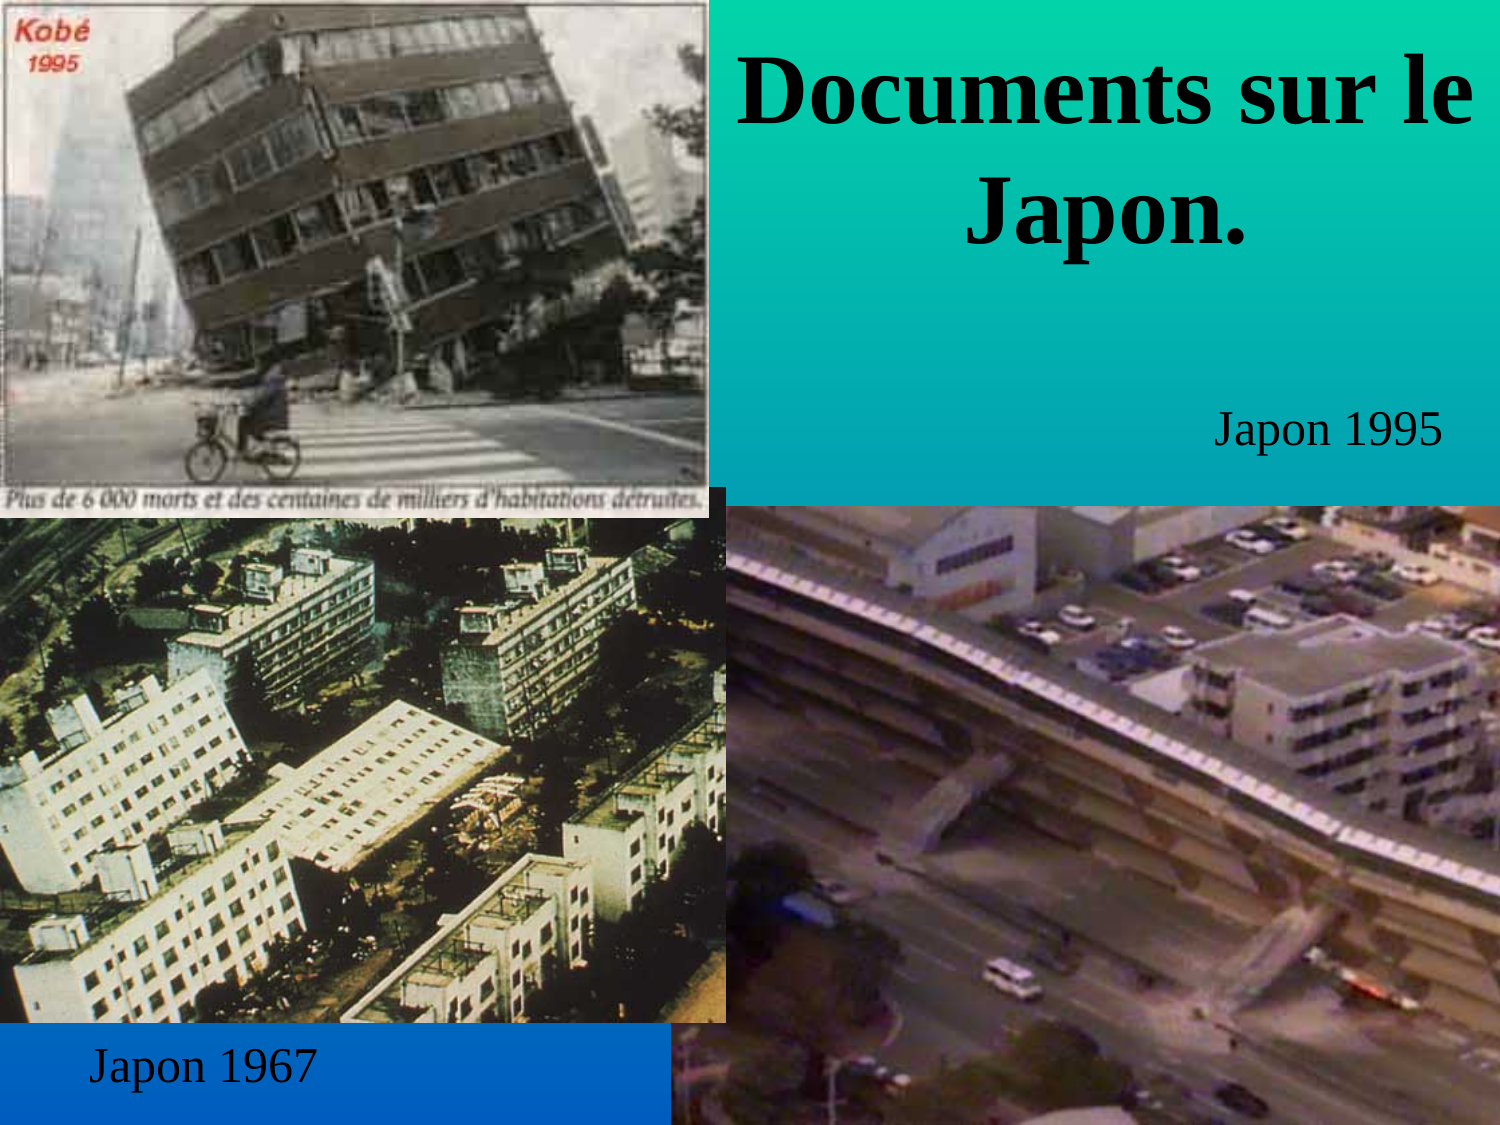

Documents sur le Japon.
Japon 1995
Japon 1967